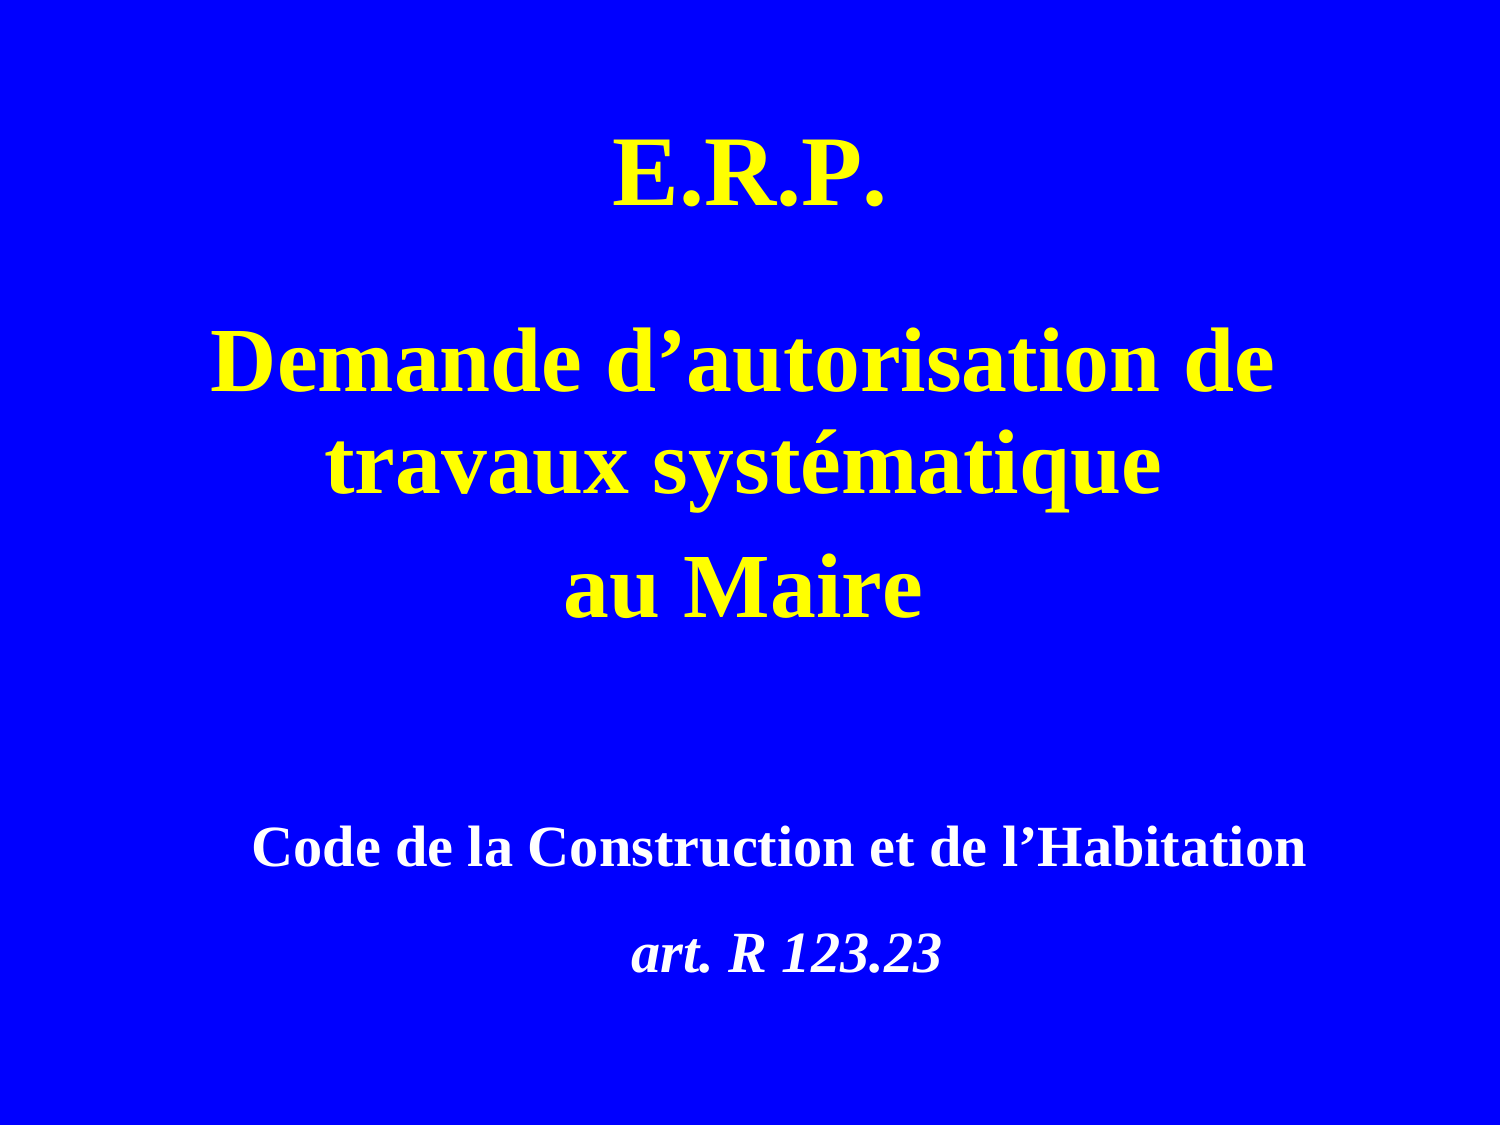

# E.R.P.
Demande d’autorisation de travaux systématique
au Maire
Code de la Construction et de l’Habitation
art. R 123.23